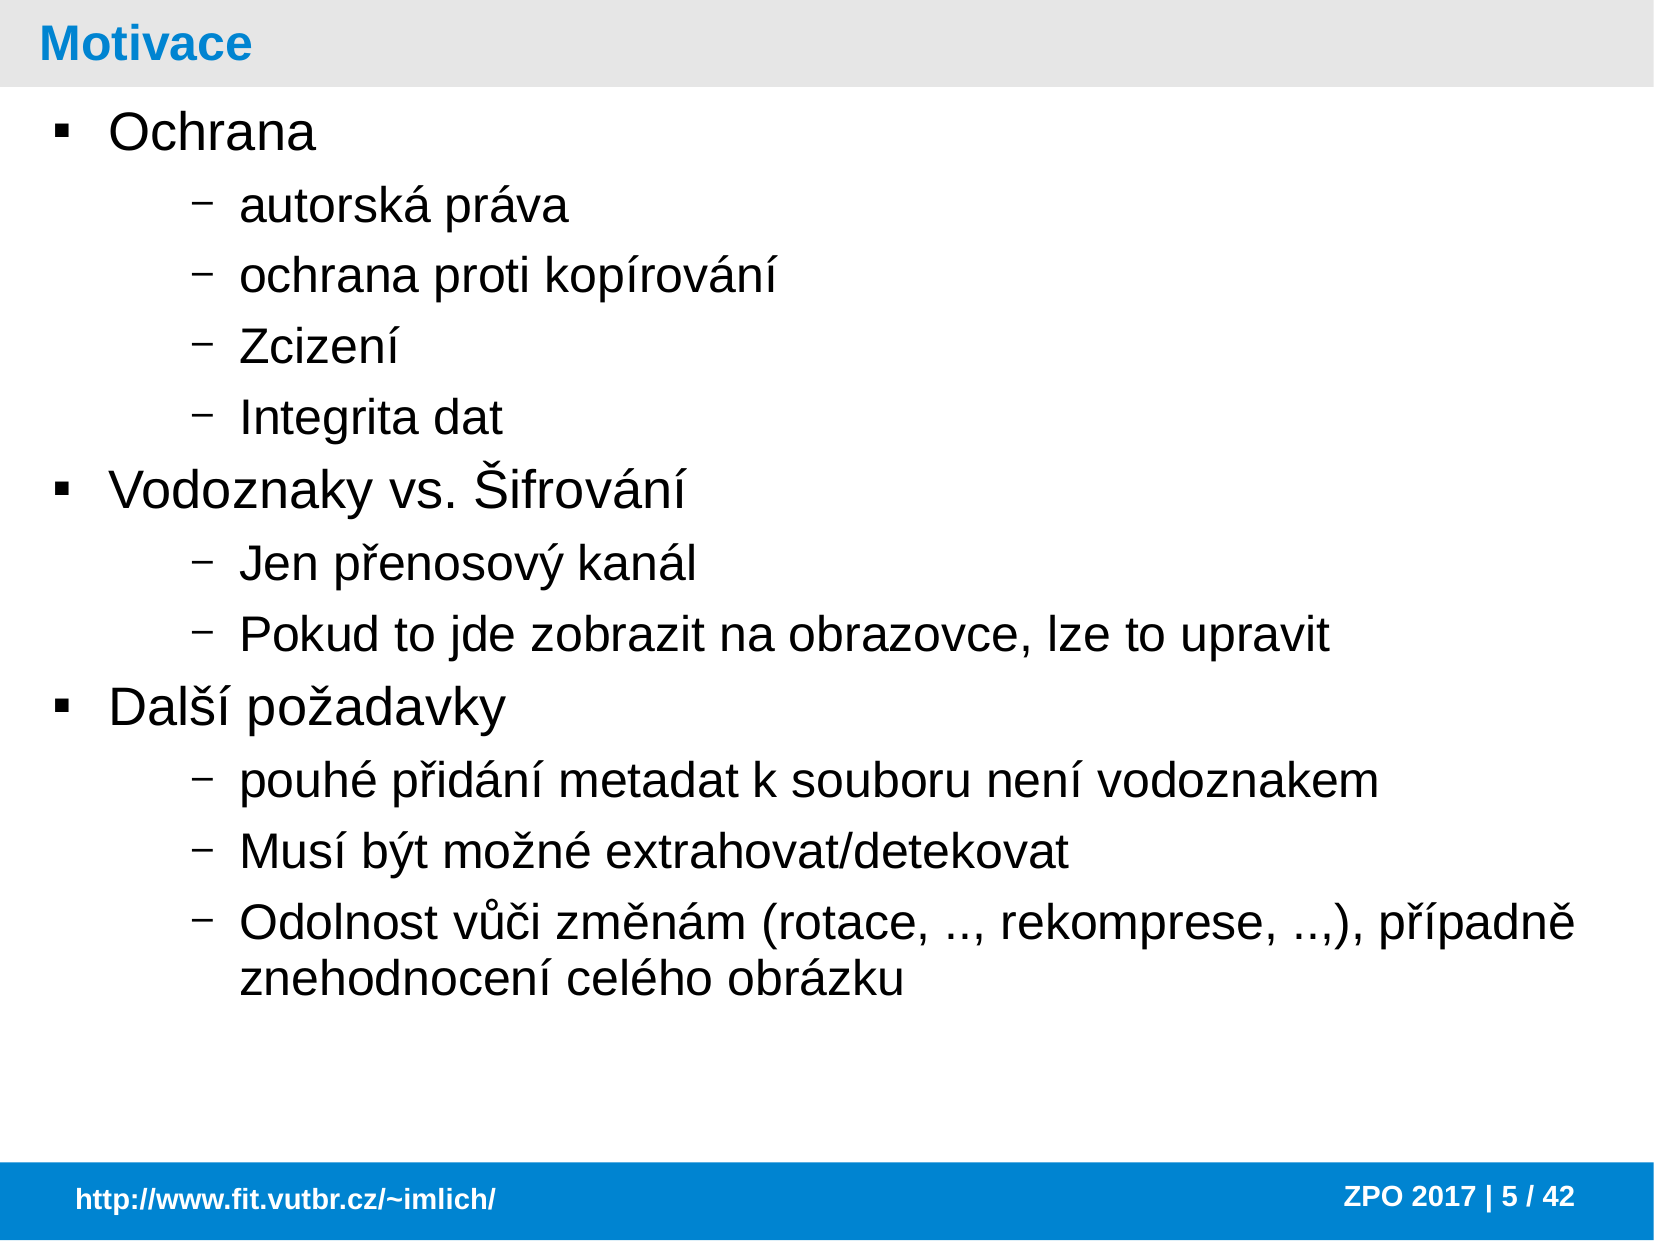

# Motivace
Ochrana
autorská práva
ochrana proti kopírování
Zcizení
Integrita dat
Vodoznaky vs. Šifrování
Jen přenosový kanál
Pokud to jde zobrazit na obrazovce, lze to upravit
Další požadavky
pouhé přidání metadat k souboru není vodoznakem
Musí být možné extrahovat/detekovat
Odolnost vůči změnám (rotace, .., rekomprese, ..,), případně znehodnocení celého obrázku